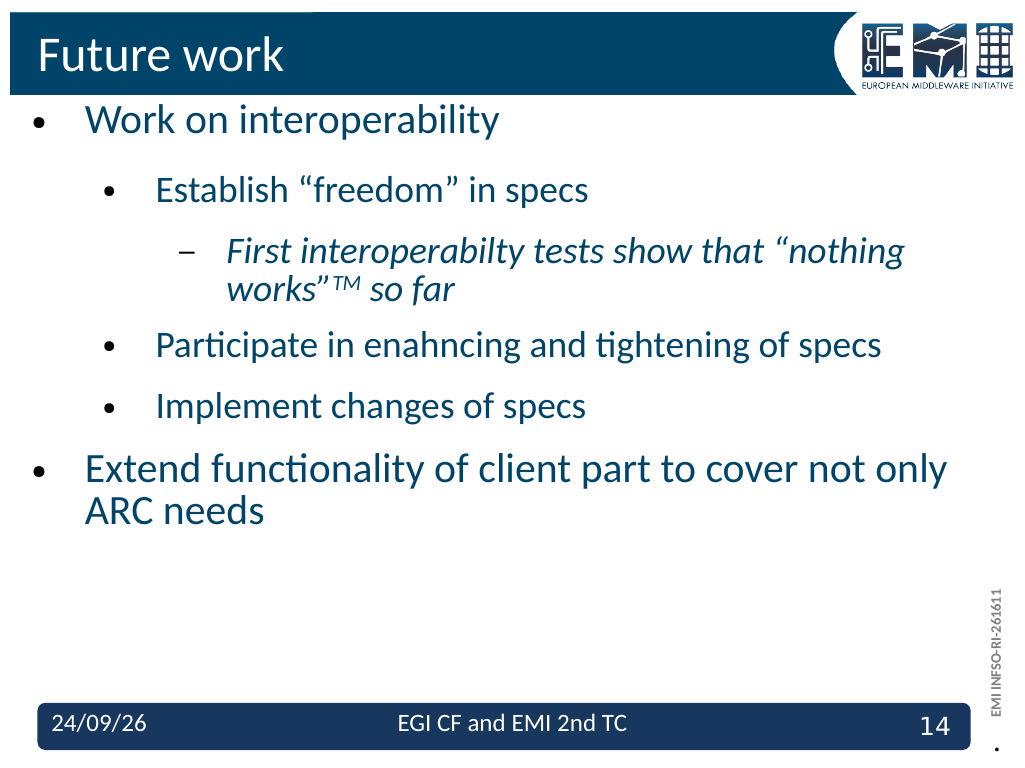

# Future work
Work on interoperability
Establish “freedom” in specs
First interoperabilty tests show that “nothing works”TM so far
Participate in enahncing and tightening of specs
Implement changes of specs
Extend functionality of client part to cover not only ARC needs
EGI CF and EMI 2nd TC
14